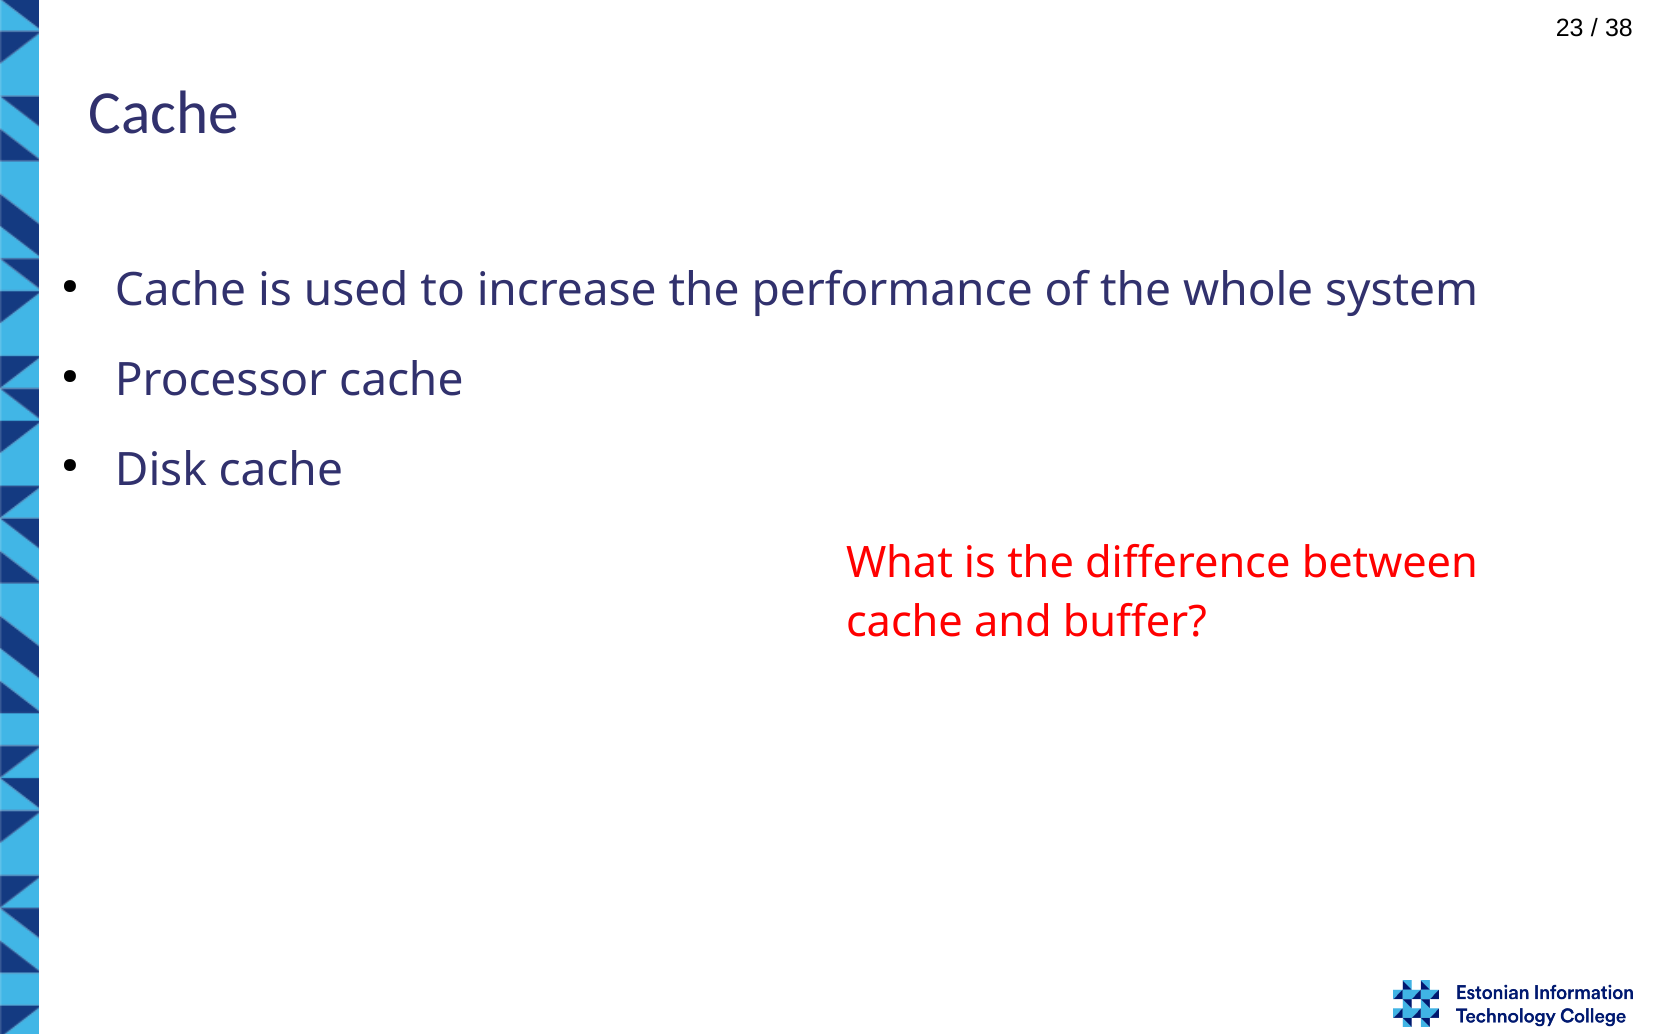

# Cache
Cache is used to increase the performance of the whole system
Processor cache
Disk cache
What is the difference between cache and buffer?